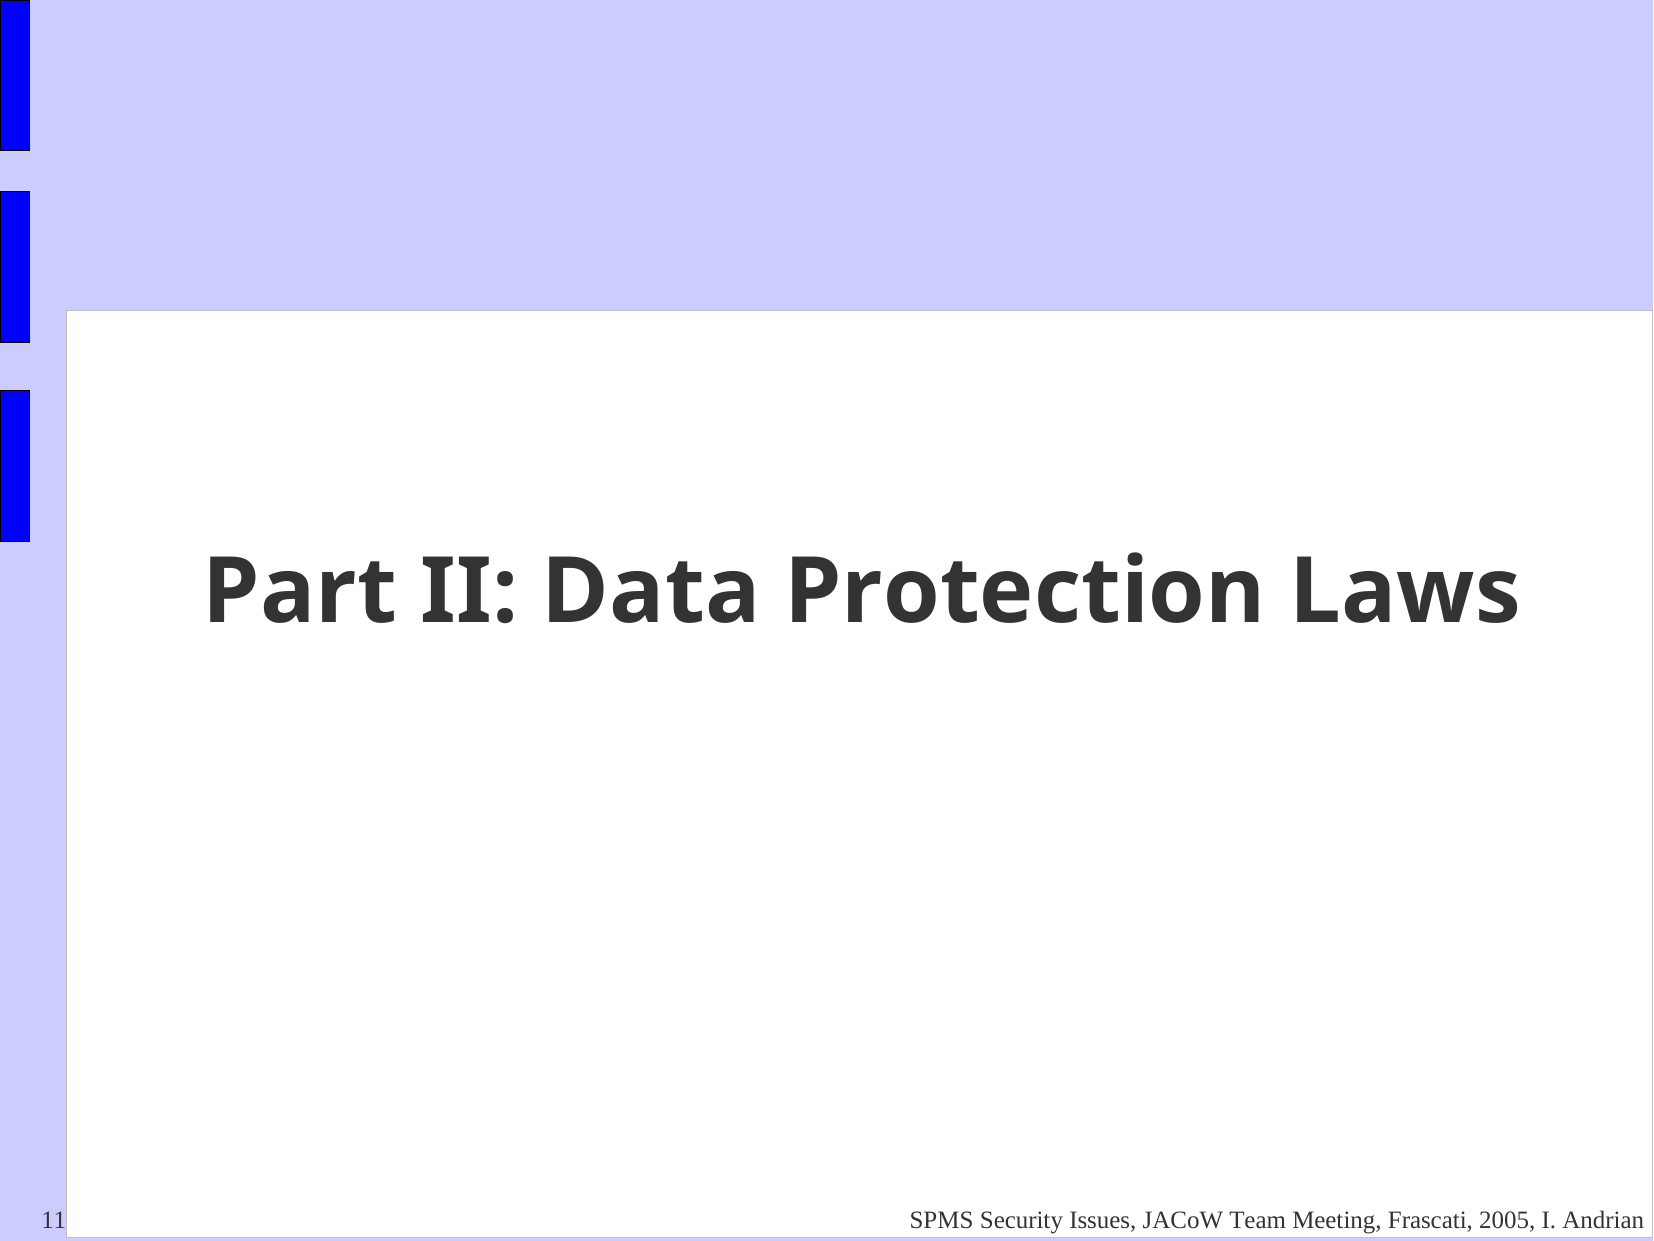

# Part II: Data Protection Laws
11
SPMS Security Issues, JACoW Team Meeting, Frascati, 2005, I. Andrian